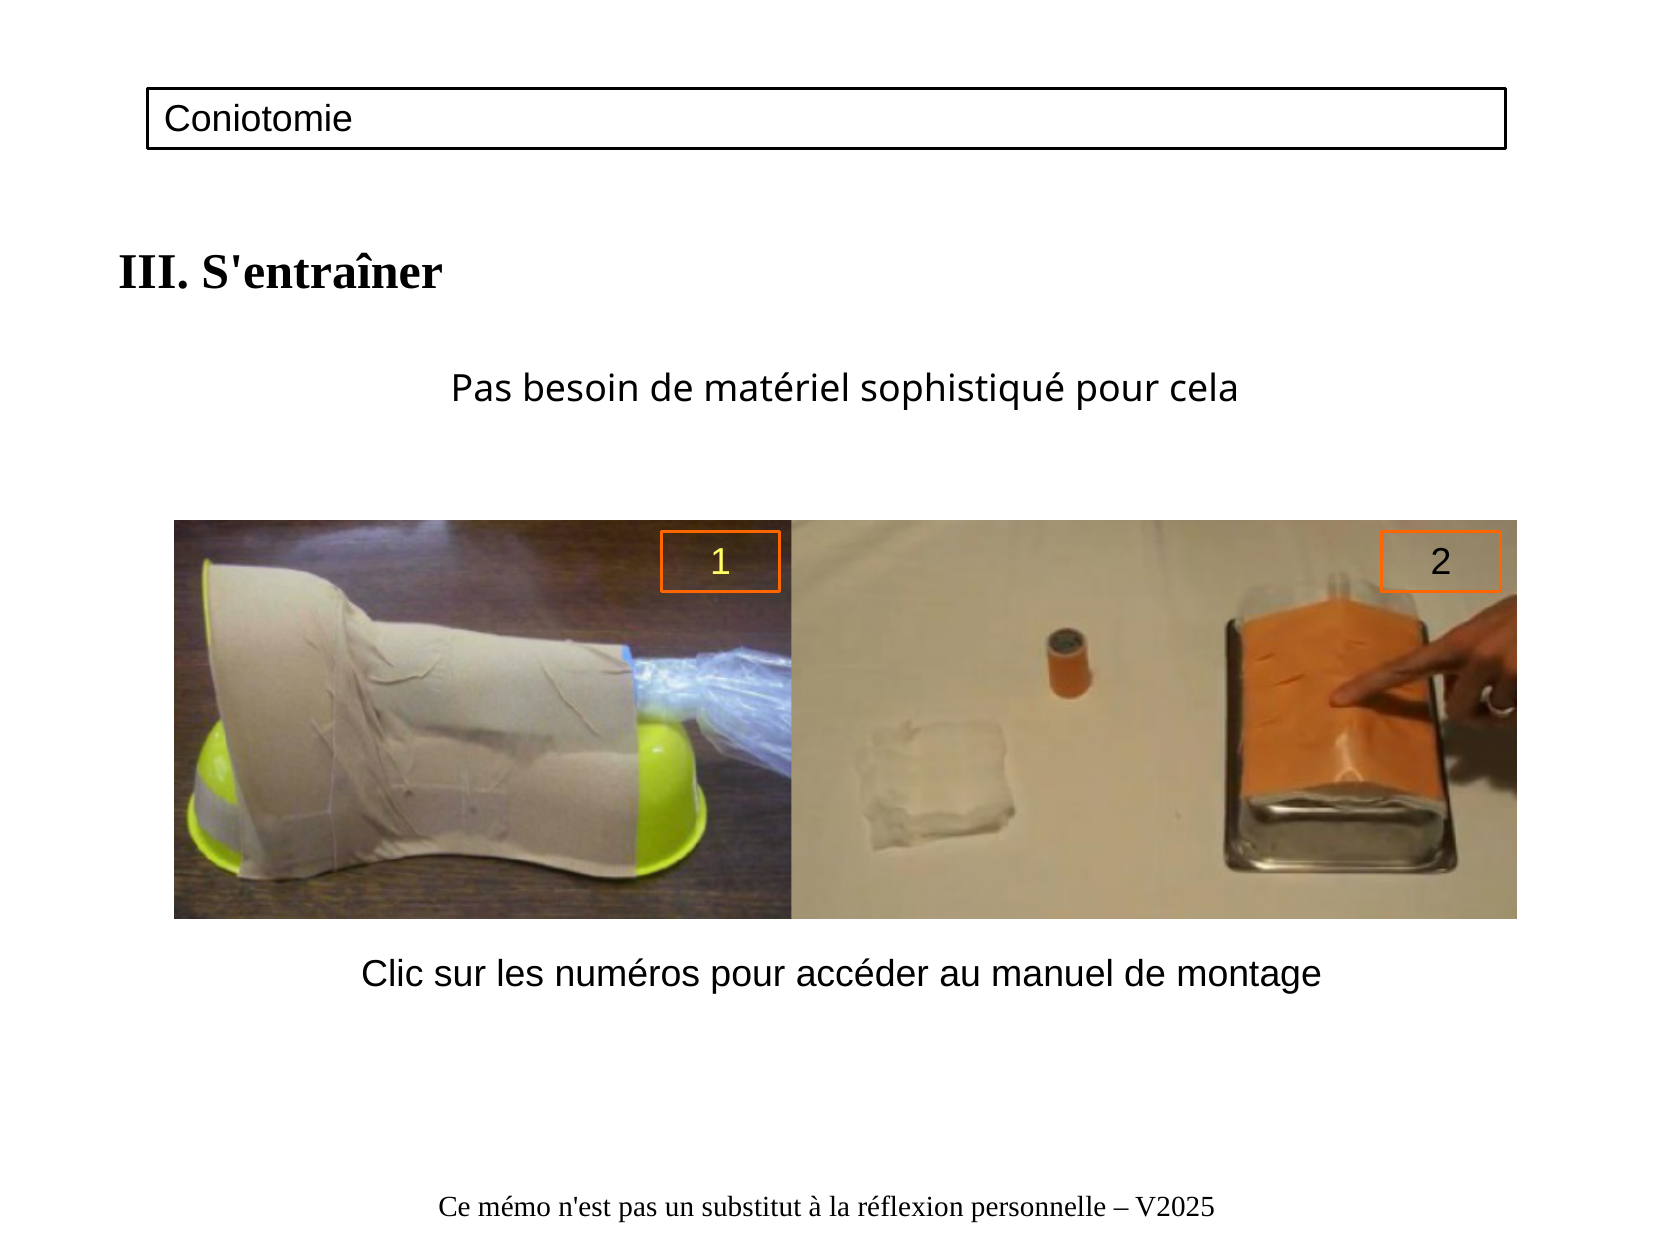

Coniotomie
III. S'entraîner
Pas besoin de matériel sophistiqué pour cela
1
2
Clic sur les numéros pour accéder au manuel de montage
Ce mémo n'est pas un substitut à la réflexion personnelle – V2025